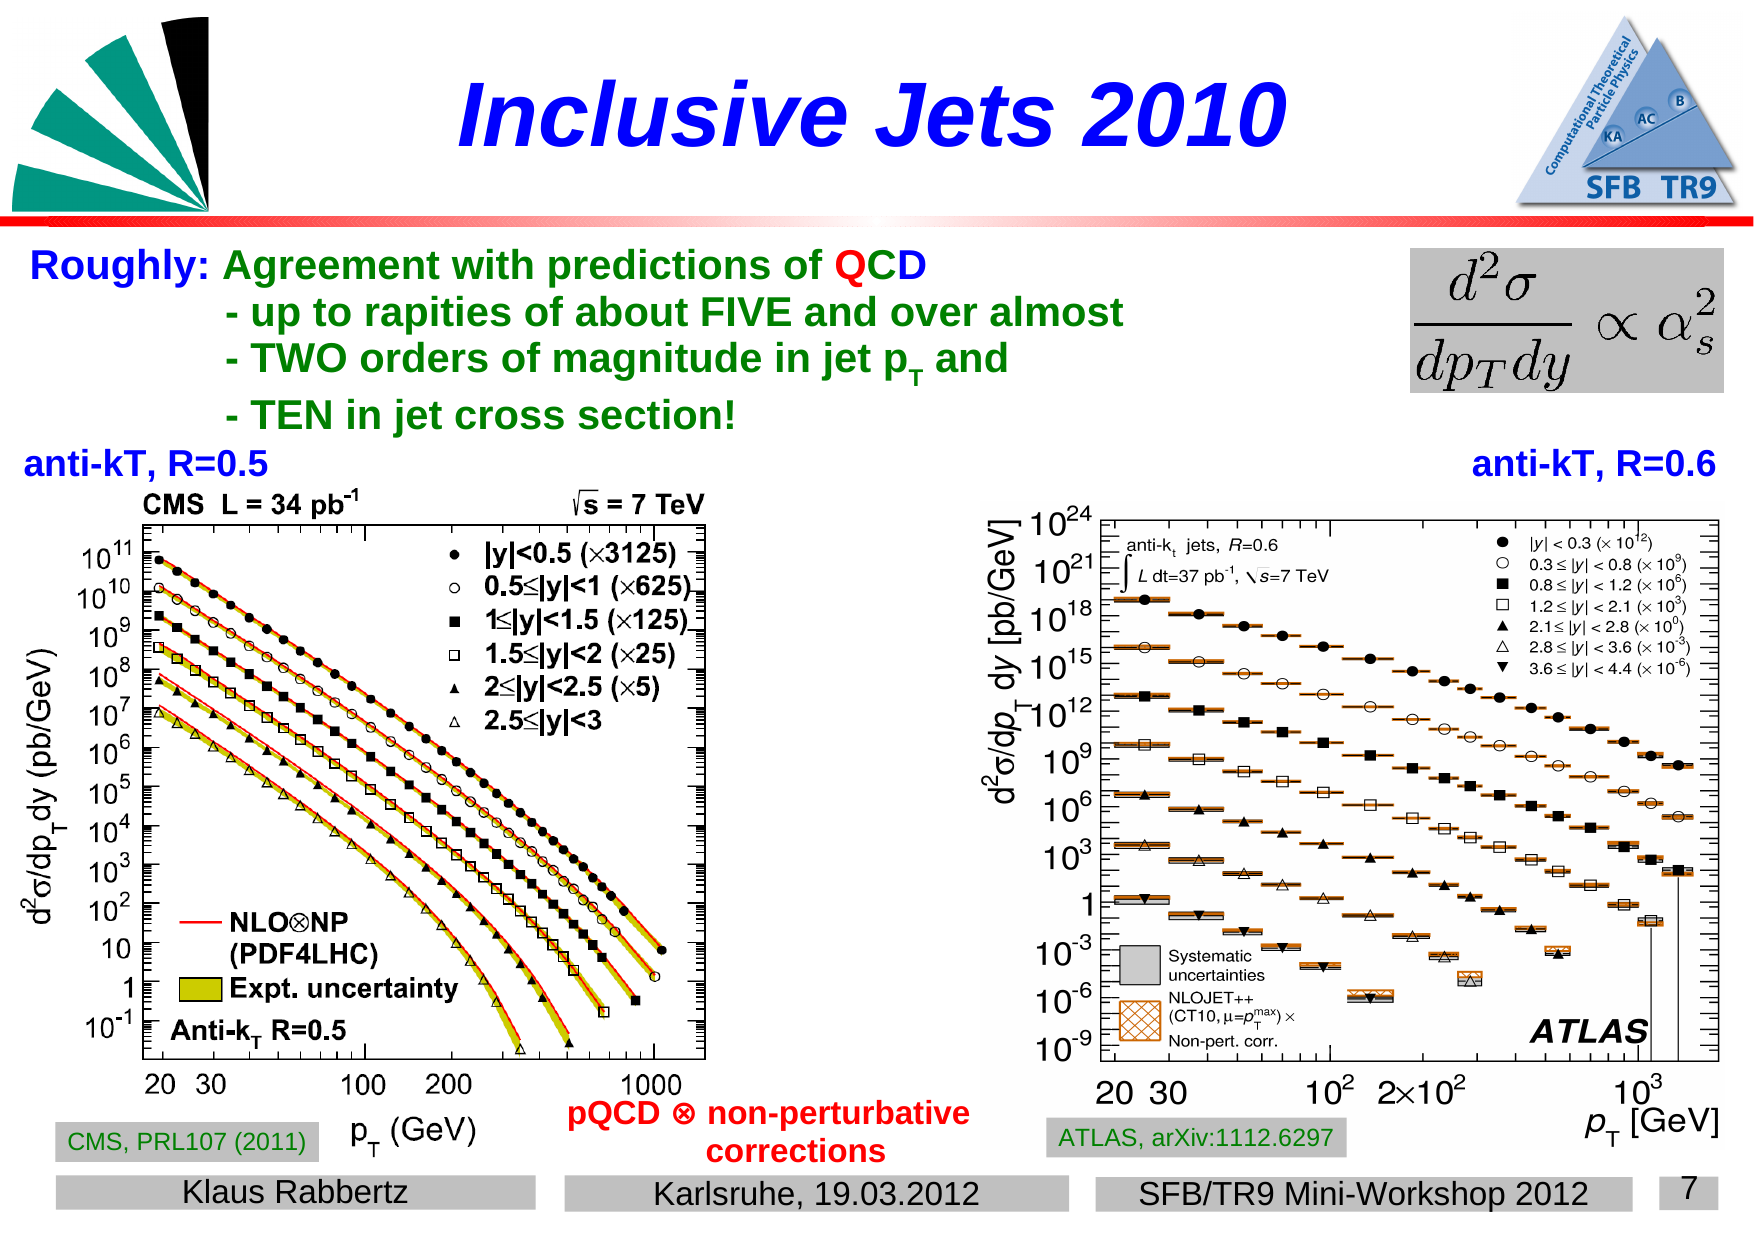

# Inclusive Jets 2010
Roughly: Agreement with predictions of QCD
 - up to rapities of about FIVE and over almost
 - TWO orders of magnitude in jet pT and
 - TEN in jet cross section!
anti-kT, R=0.5
anti-kT, R=0.6
pQCD ⊗ non-perturbative
 corrections
ATLAS, arXiv:1112.6297
CMS, PRL107 (2011)